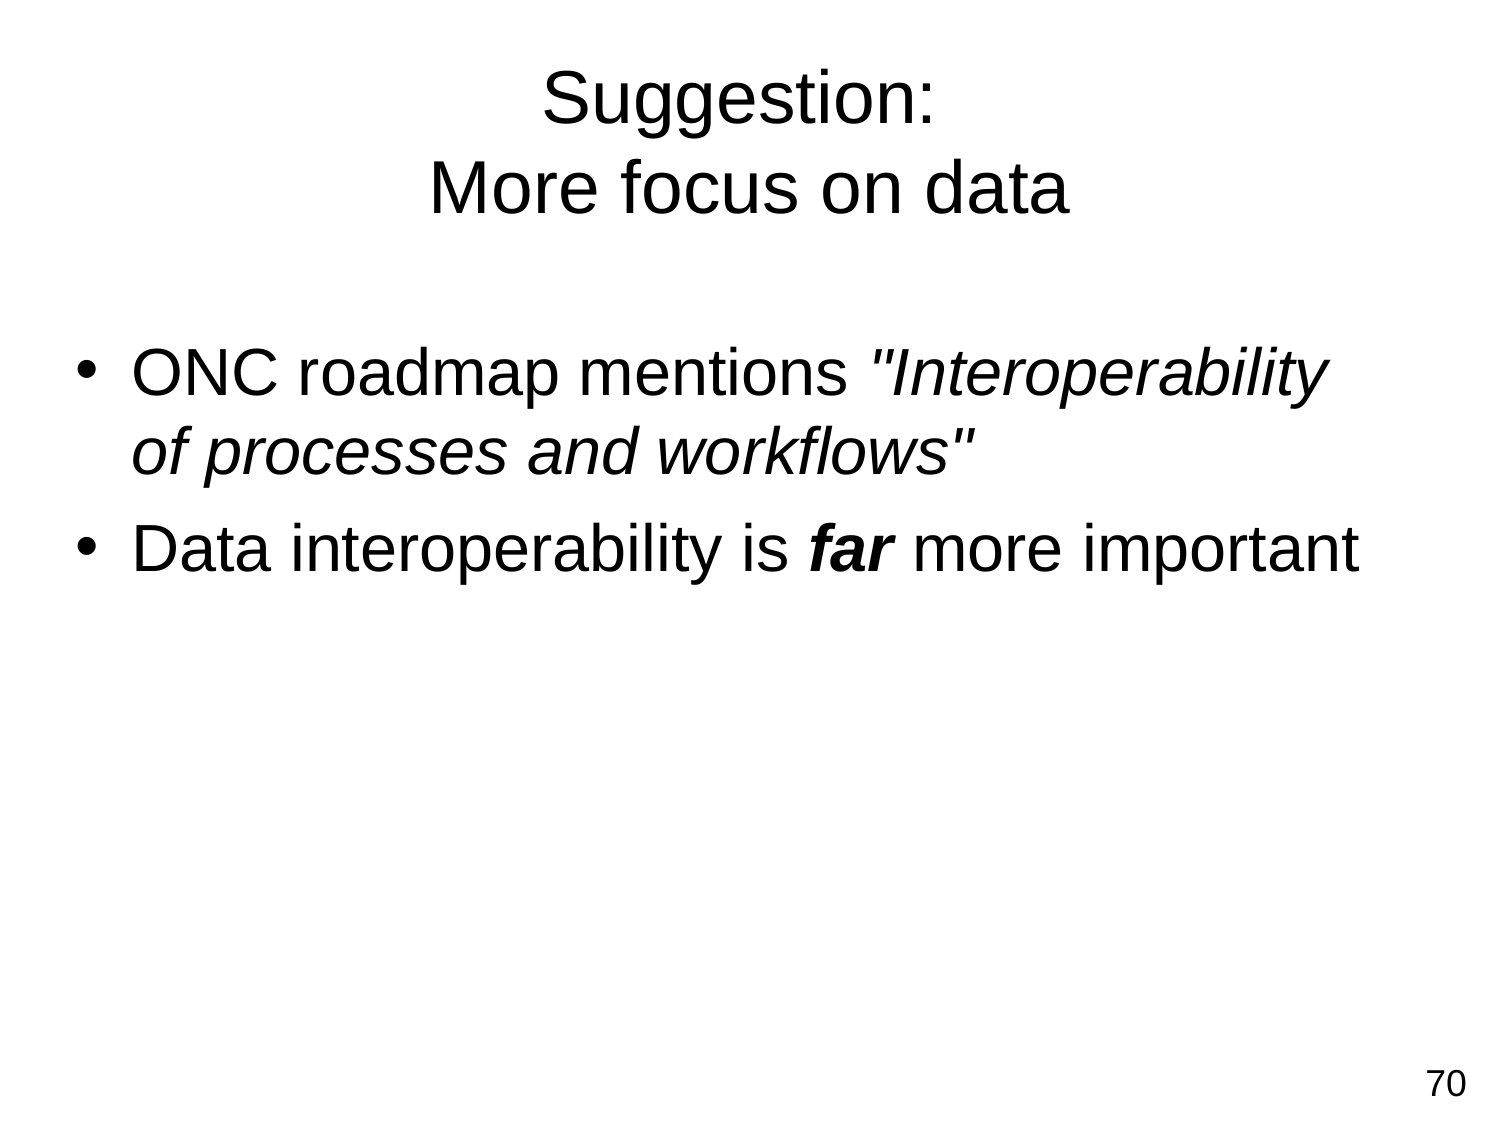

# Suggestion: More focus on data
ONC roadmap mentions "Interoperability of processes and workflows"
Data interoperability is far more important
70